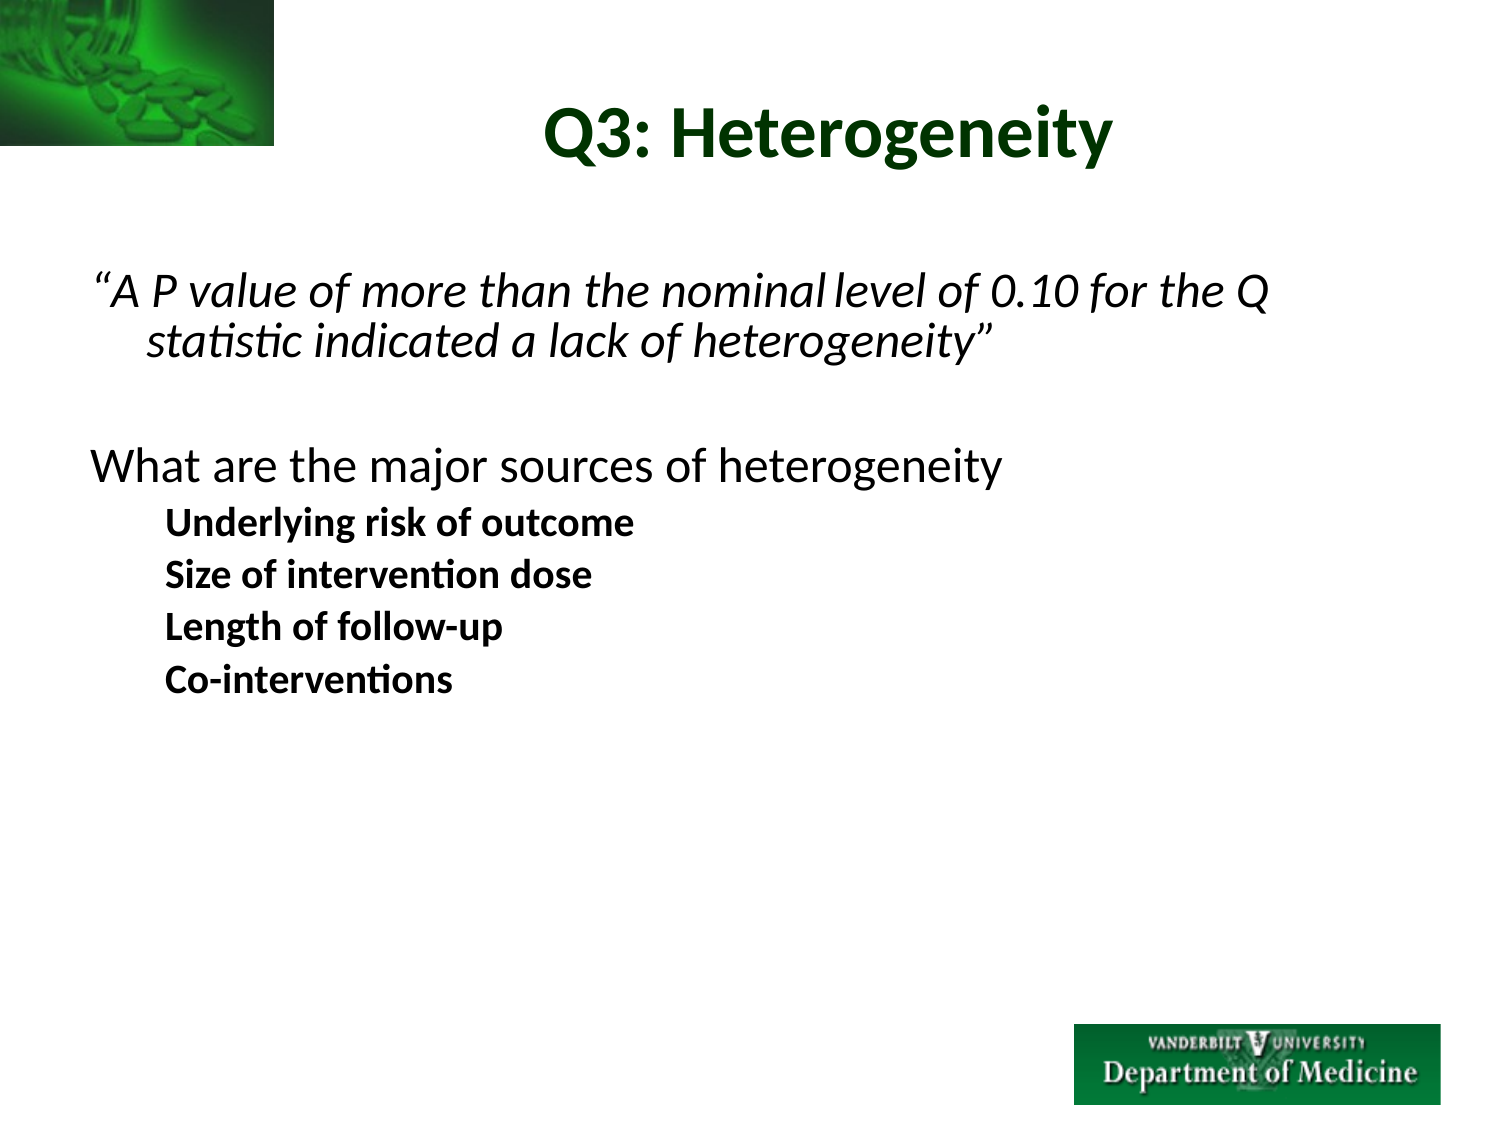

Q3: Heterogeneity
# “A P value of more than the nominal level of 0.10 for the Q statistic indicated a lack of heterogeneity”
What are the major sources of heterogeneity
Underlying risk of outcome
Size of intervention dose
Length of follow-up
Co-interventions